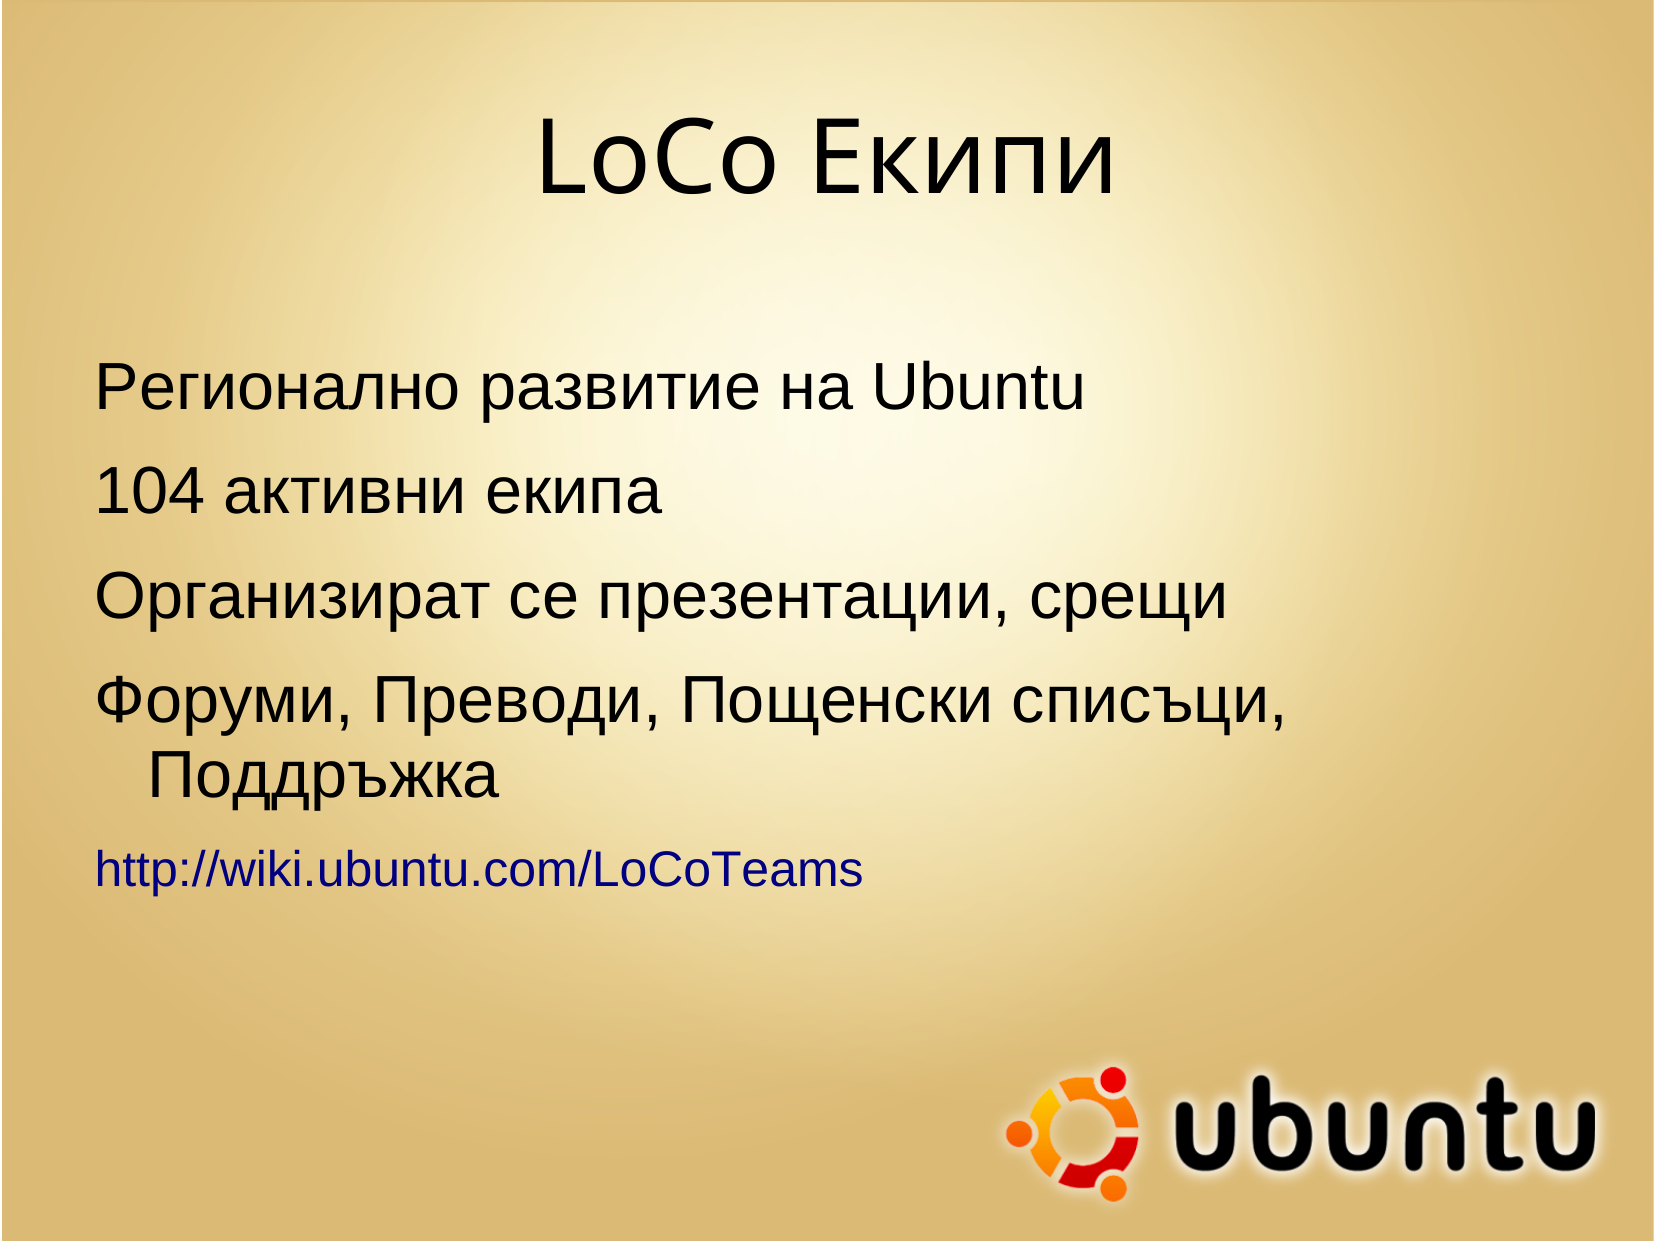

# LoCo Екипи
Регионално развитие на Ubuntu
104 активни екипа
Организират се презентации, срещи
Форуми, Преводи, Пощенски списъци, Поддръжка
http://wiki.ubuntu.com/LoCoTeams